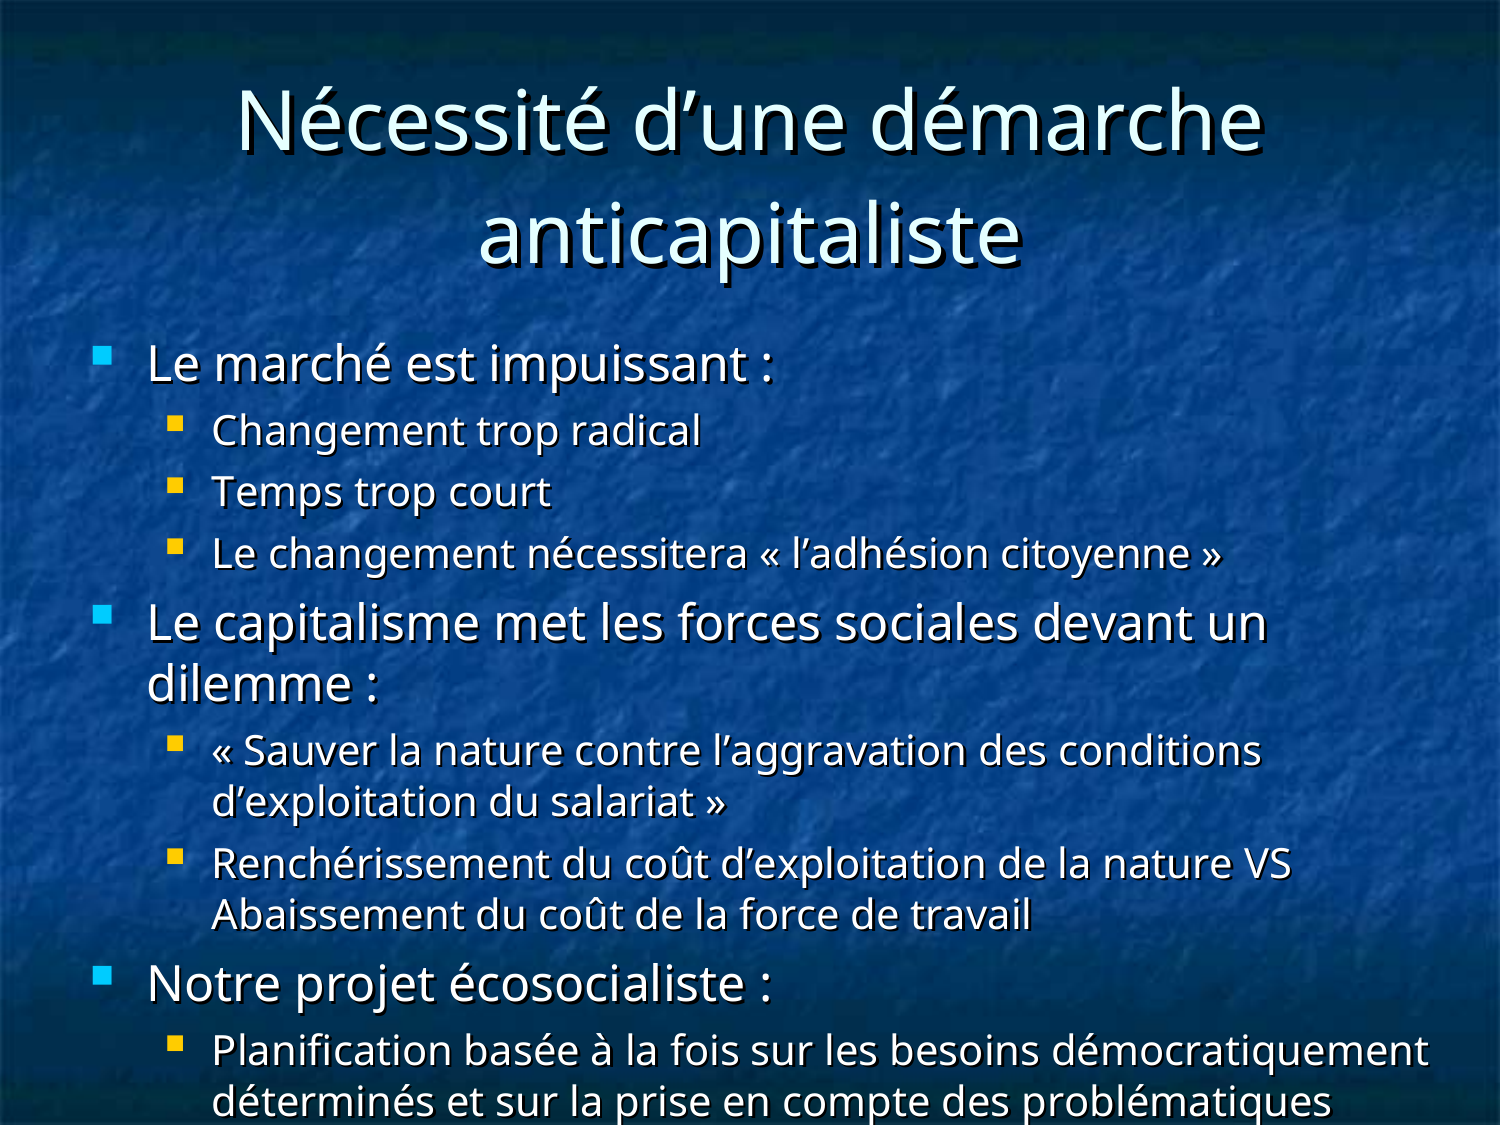

# Nécessité d’une démarche anticapitaliste
Le marché est impuissant :
Changement trop radical
Temps trop court
Le changement nécessitera « l’adhésion citoyenne »
Le capitalisme met les forces sociales devant un dilemme :
« Sauver la nature contre l’aggravation des conditions d’exploitation du salariat »
Renchérissement du coût d’exploitation de la nature VS Abaissement du coût de la force de travail
Notre projet écosocialiste :
Planification basée à la fois sur les besoins démocratiquement déterminés et sur la prise en compte des problématiques écolo